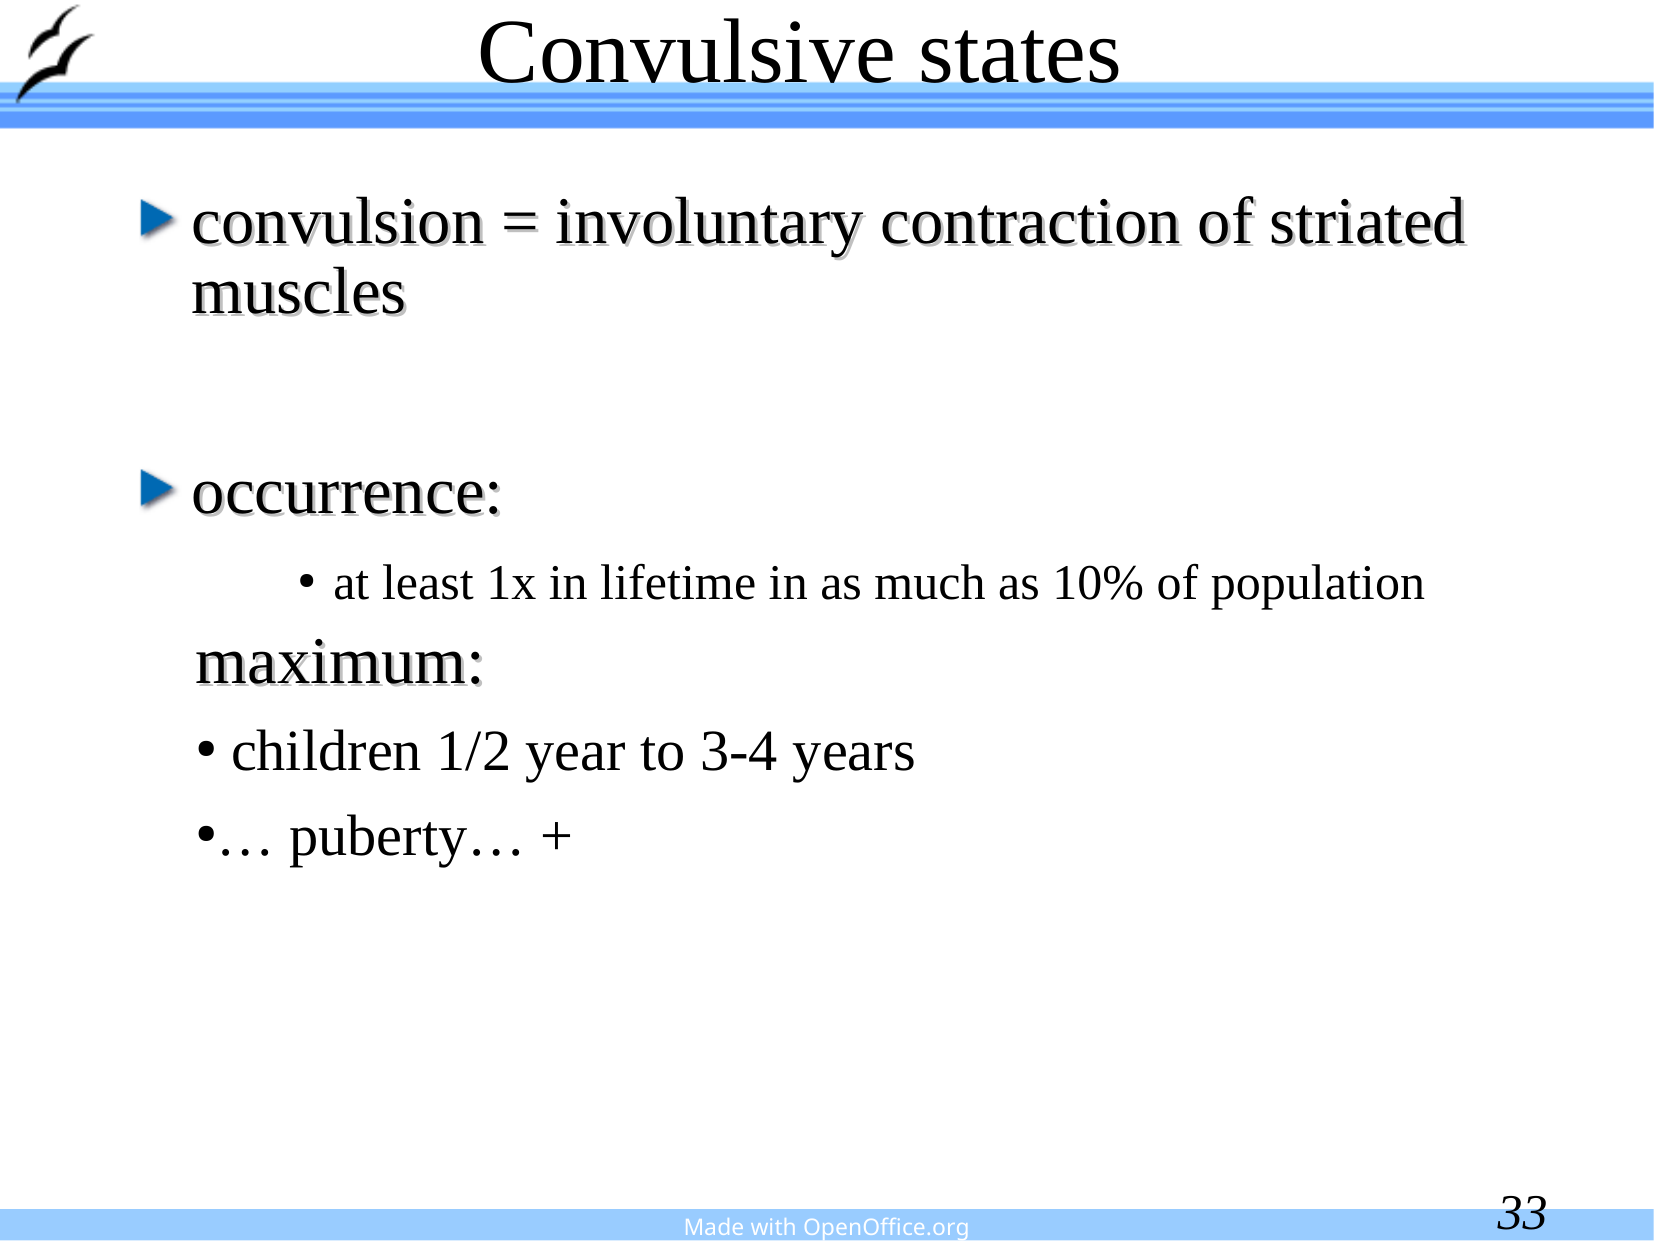

# Convulsive states
convulsion = involuntary contraction of striated muscles
occurrence:
at least 1x in lifetime in as much as 10% of population
maximum:
 children 1/2 year to 3-4 years
… puberty… +